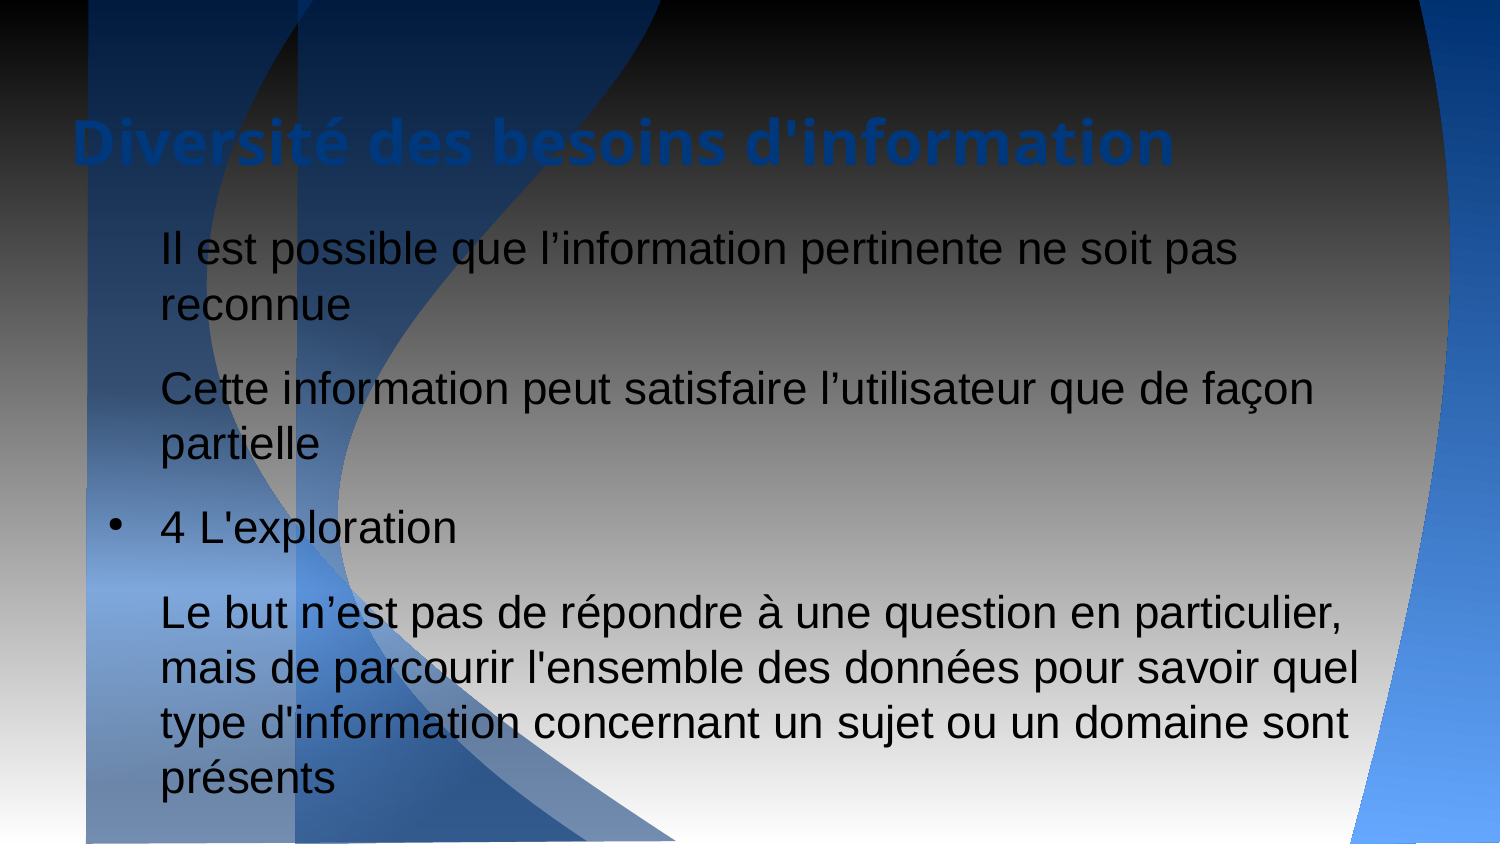

Diversité des besoins d'information
# Il est possible que l’information pertinente ne soit pas reconnue
Cette information peut satisfaire l’utilisateur que de façon partielle
4 L'exploration
Le but n’est pas de répondre à une question en particulier, mais de parcourir l'ensemble des données pour savoir quel type d'information concernant un sujet ou un domaine sont présents